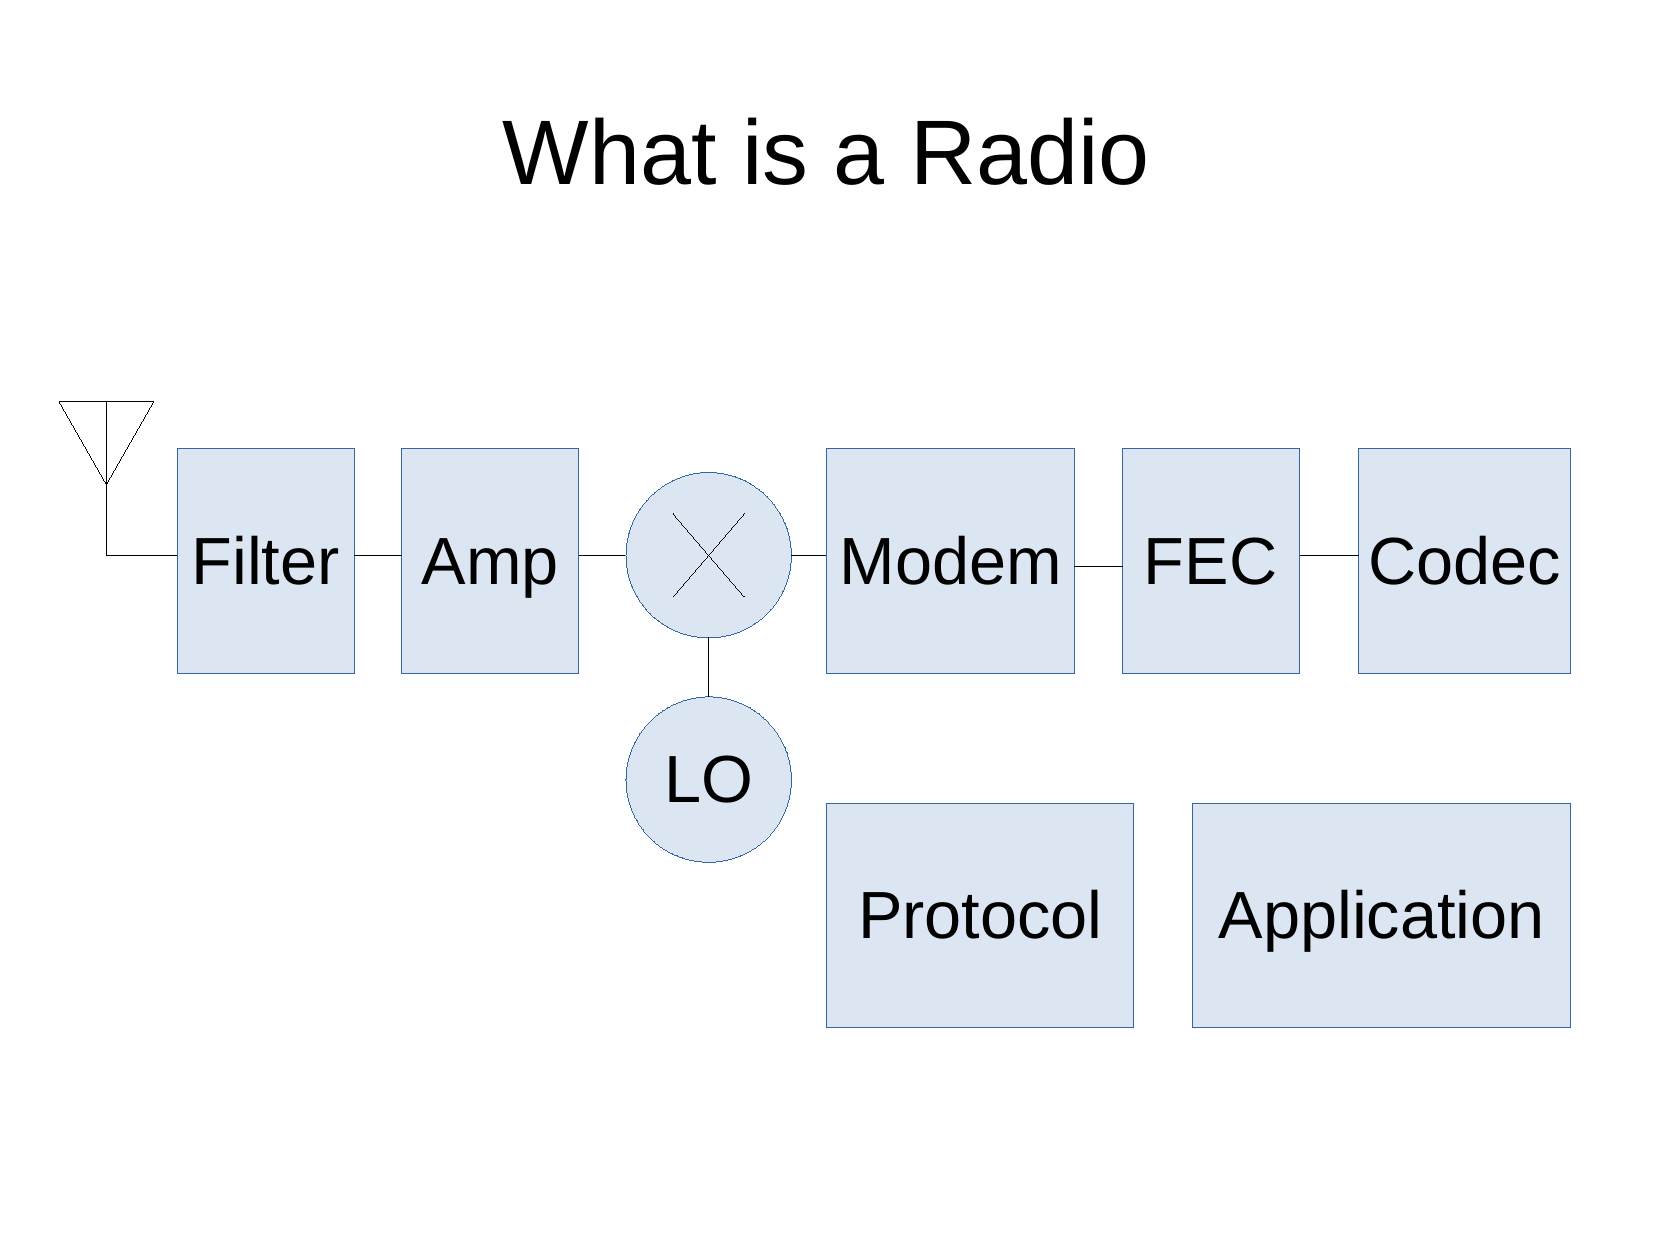

# What is a Radio
Filter
Amp
Modem
FEC
Codec
LO
Protocol
Application